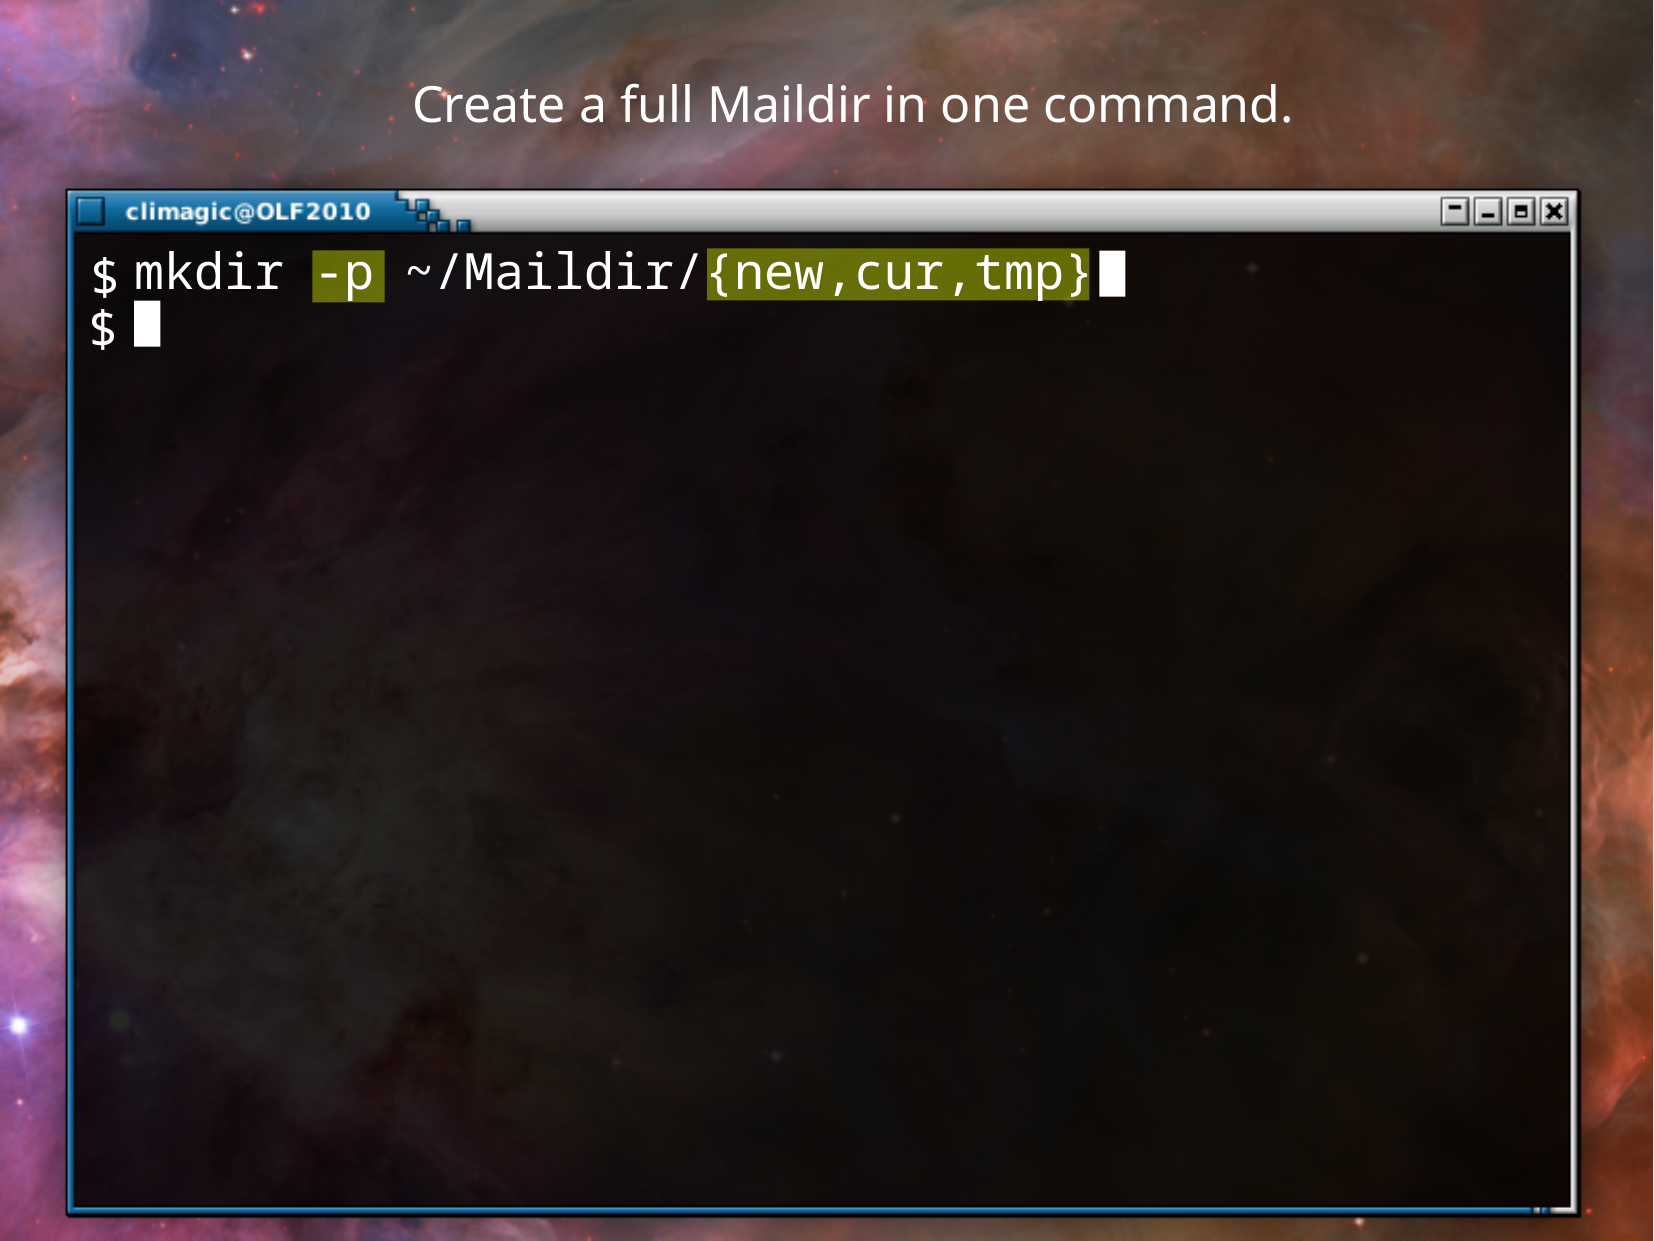

Create a full Maildir in one command.
# mkdir -p ~/Maildir/{new,cur,tmp}
$
$